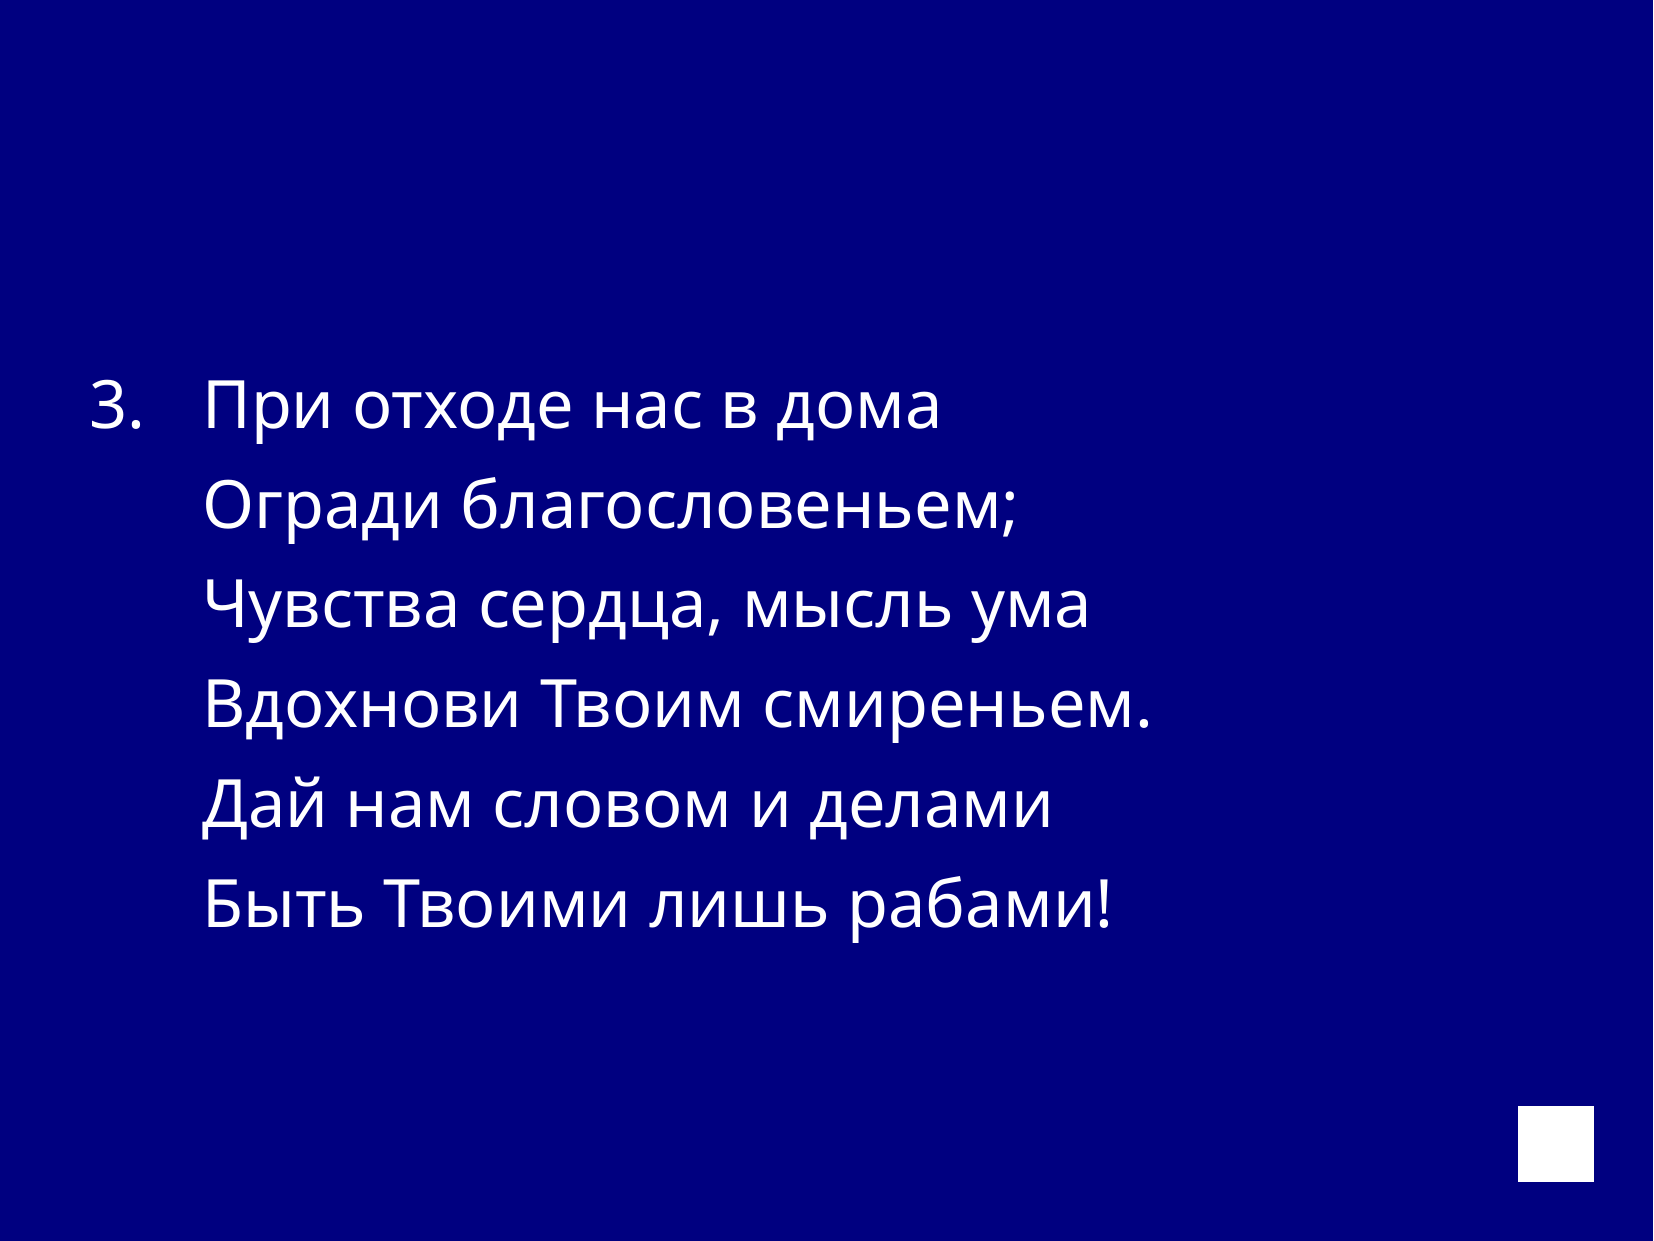

3.	При отходе нас в дома
	Огради благословеньем;
	Чувства сердца, мысль ума
	Вдохнови Твоим смиреньем.
	Дай нам словом и делами
	Быть Твоими лишь рабами!